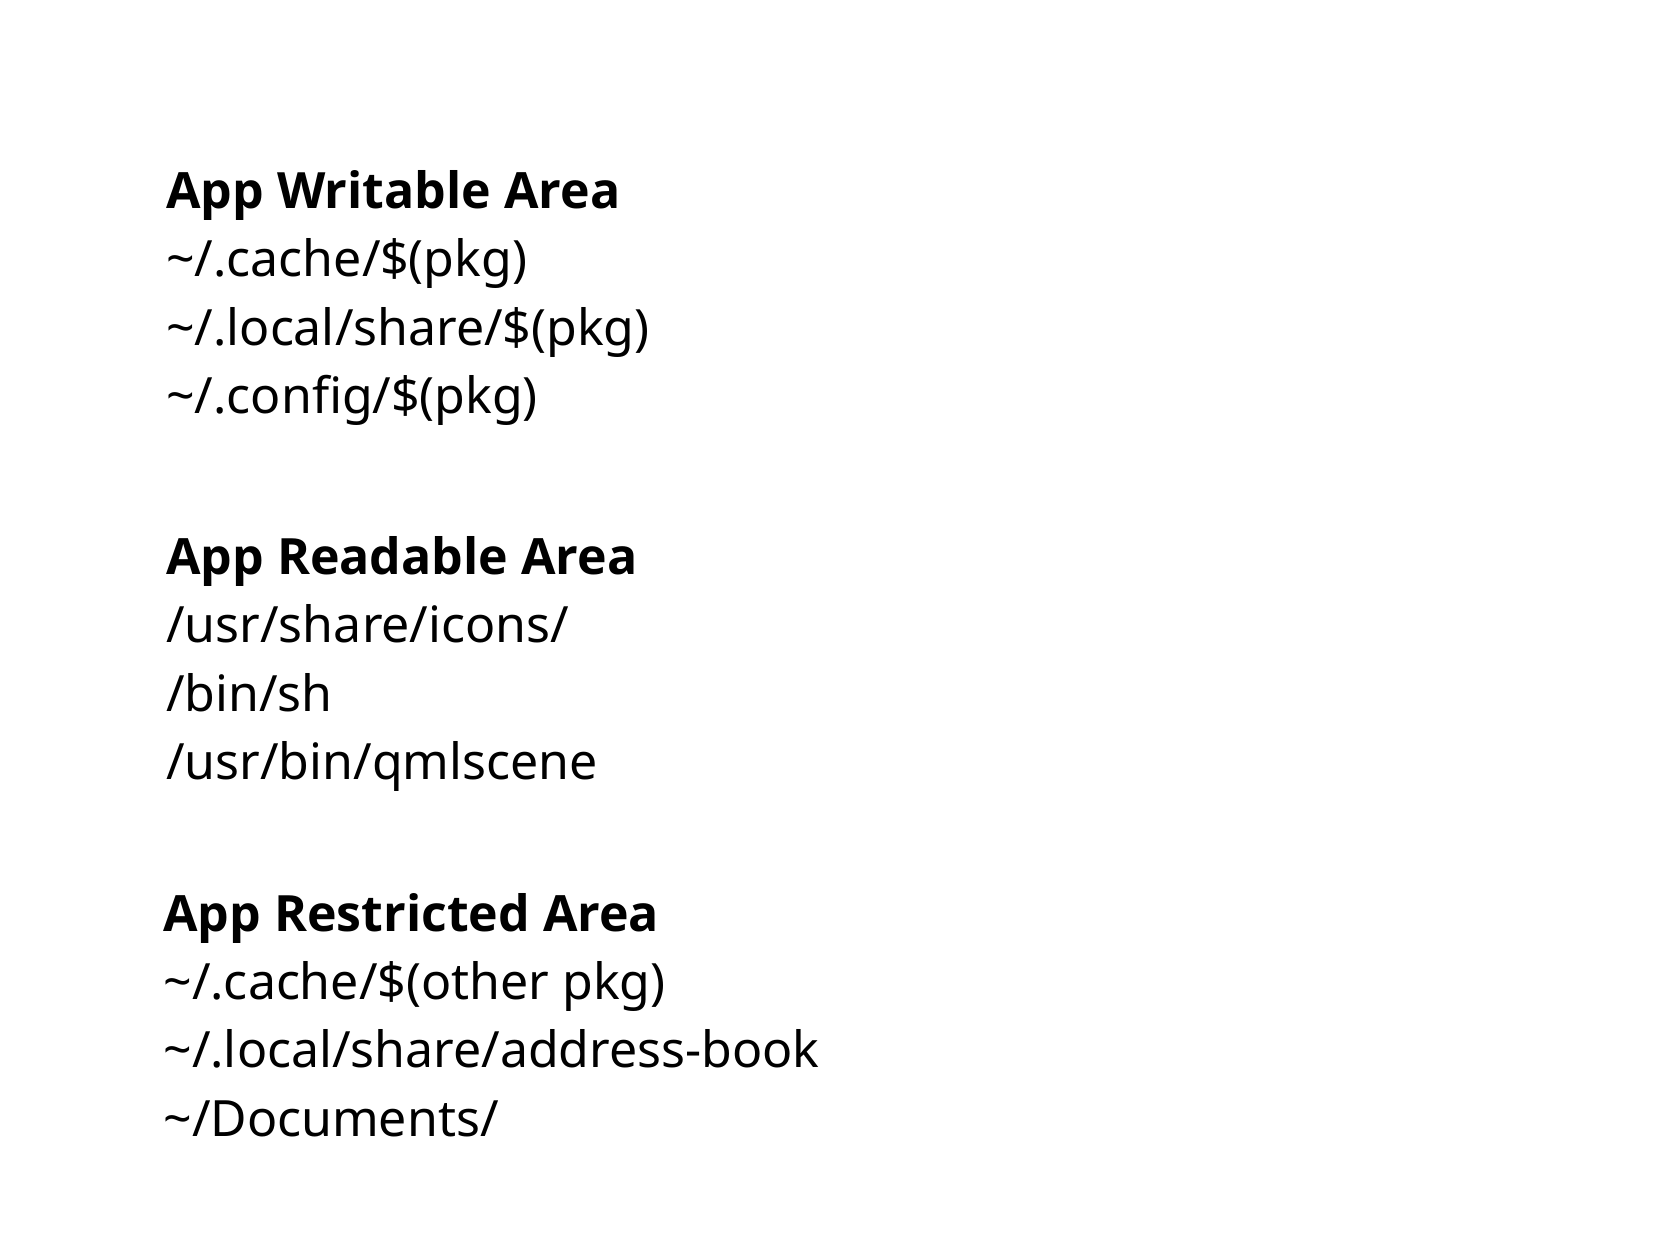

App Writable Area
~/.cache/$(pkg)
~/.local/share/$(pkg)
~/.config/$(pkg)
App Readable Area
/usr/share/icons/
/bin/sh
/usr/bin/qmlscene
App Restricted Area
~/.cache/$(other pkg)
~/.local/share/address-book
~/Documents/